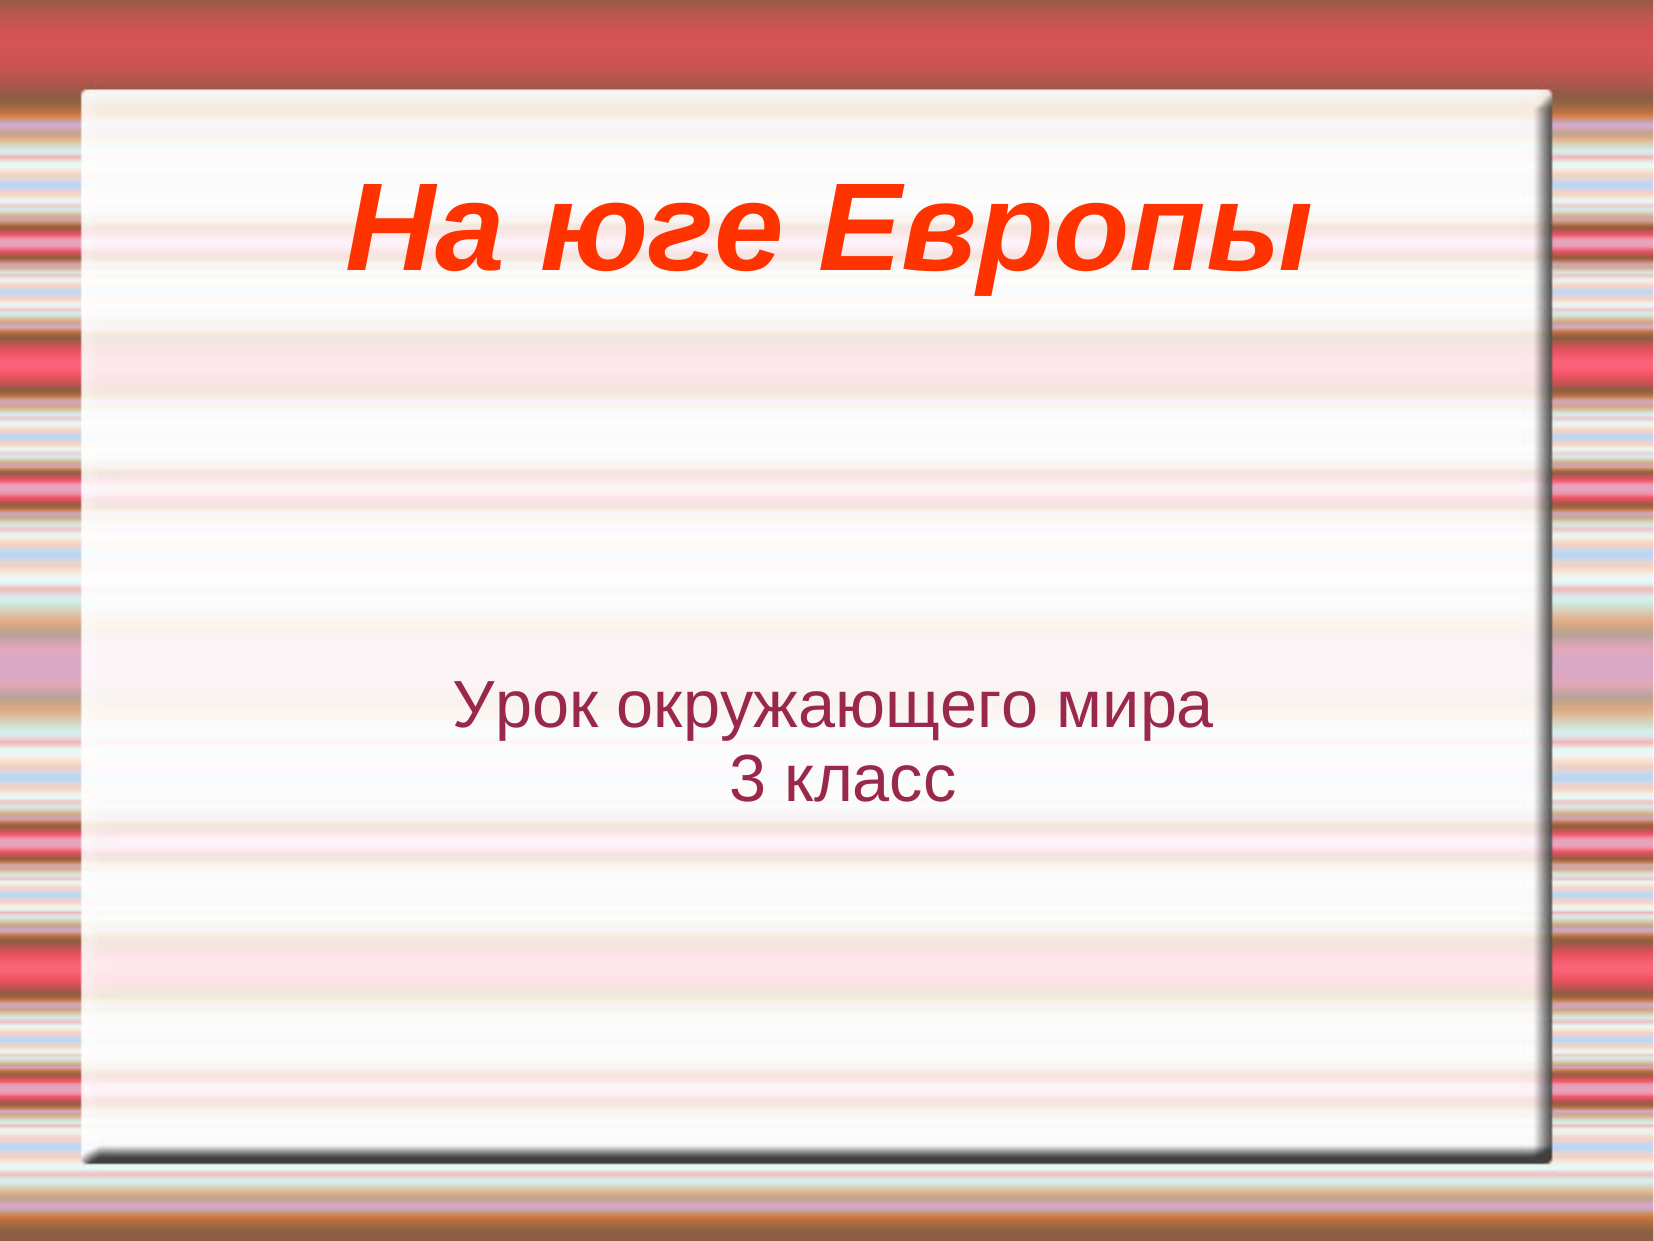

# На юге Европы
Урок окружающего мира
3 класс